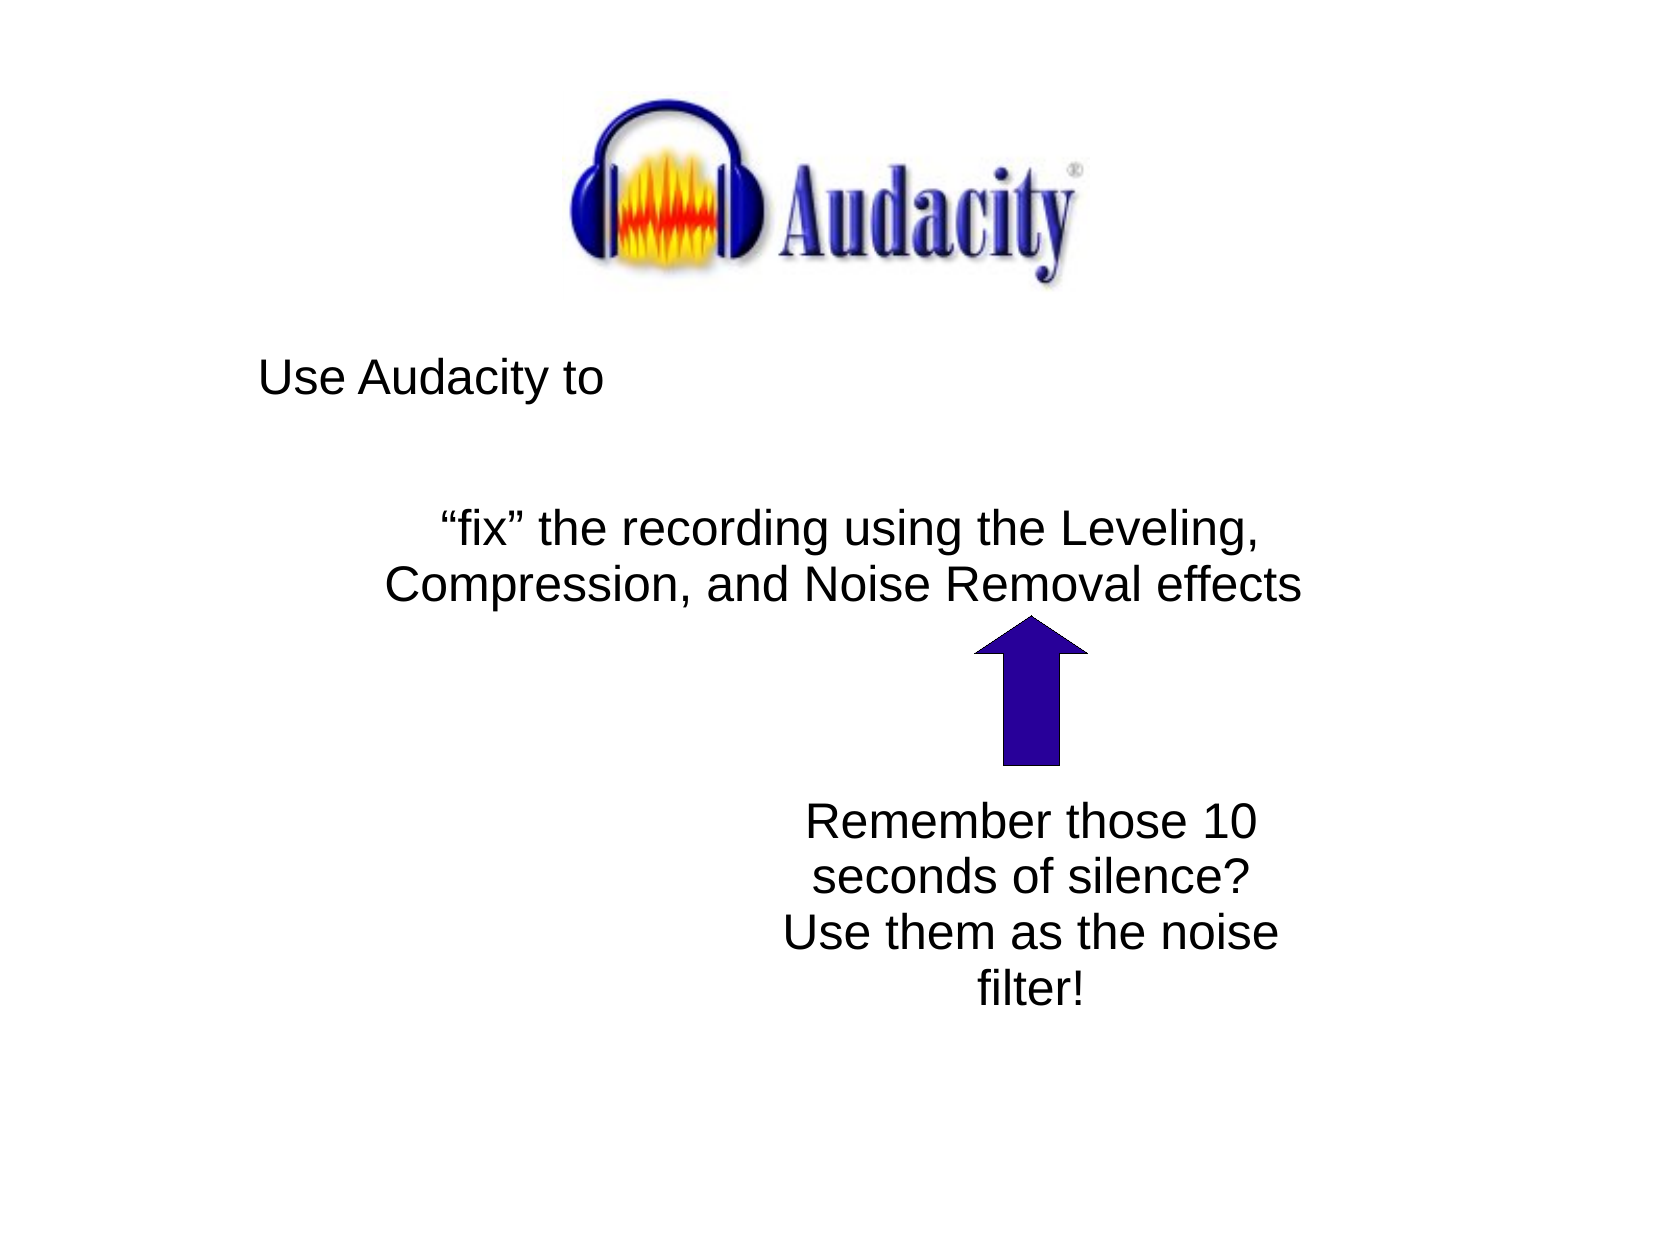

Use Audacity to
“fix” the recording using the Leveling, Compression, and Noise Removal effects
Remember those 10 seconds of silence? Use them as the noise filter!